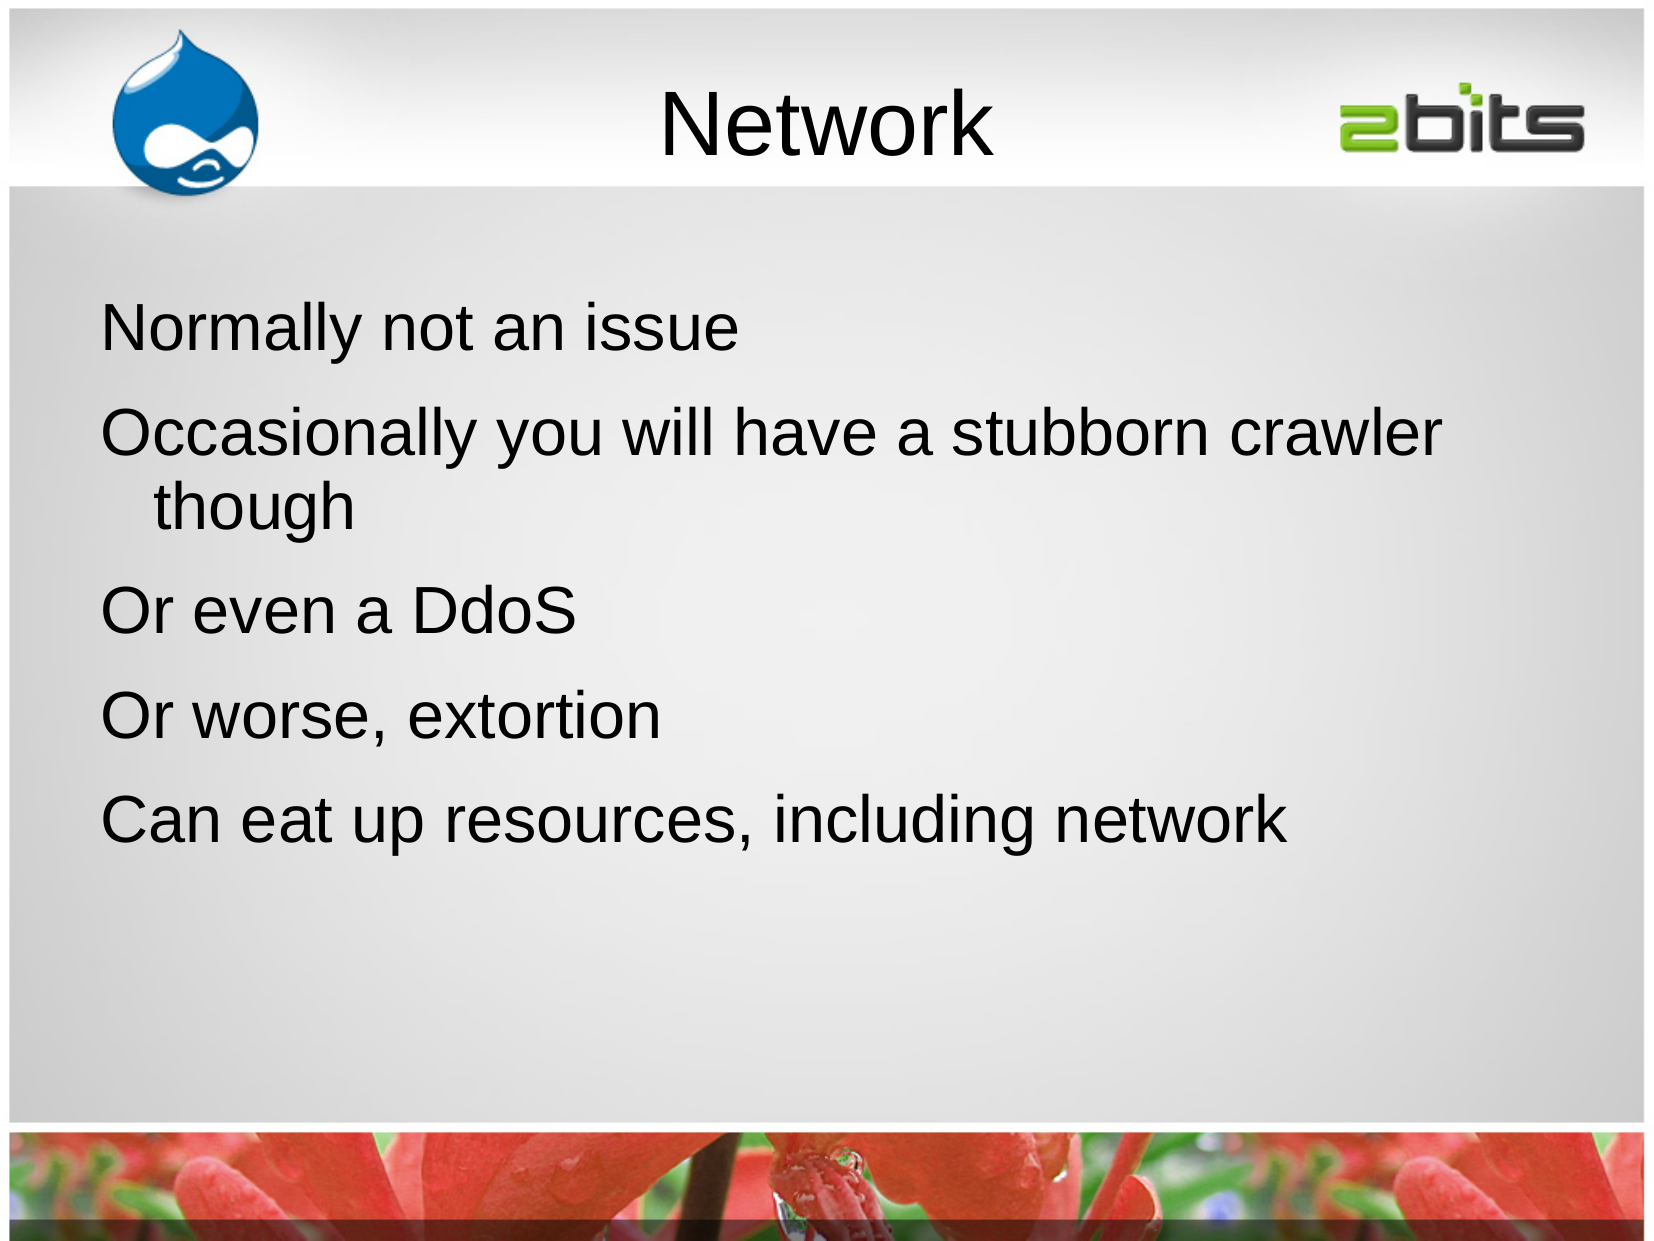

# Network
Normally not an issue
Occasionally you will have a stubborn crawler though
Or even a DdoS
Or worse, extortion
Can eat up resources, including network